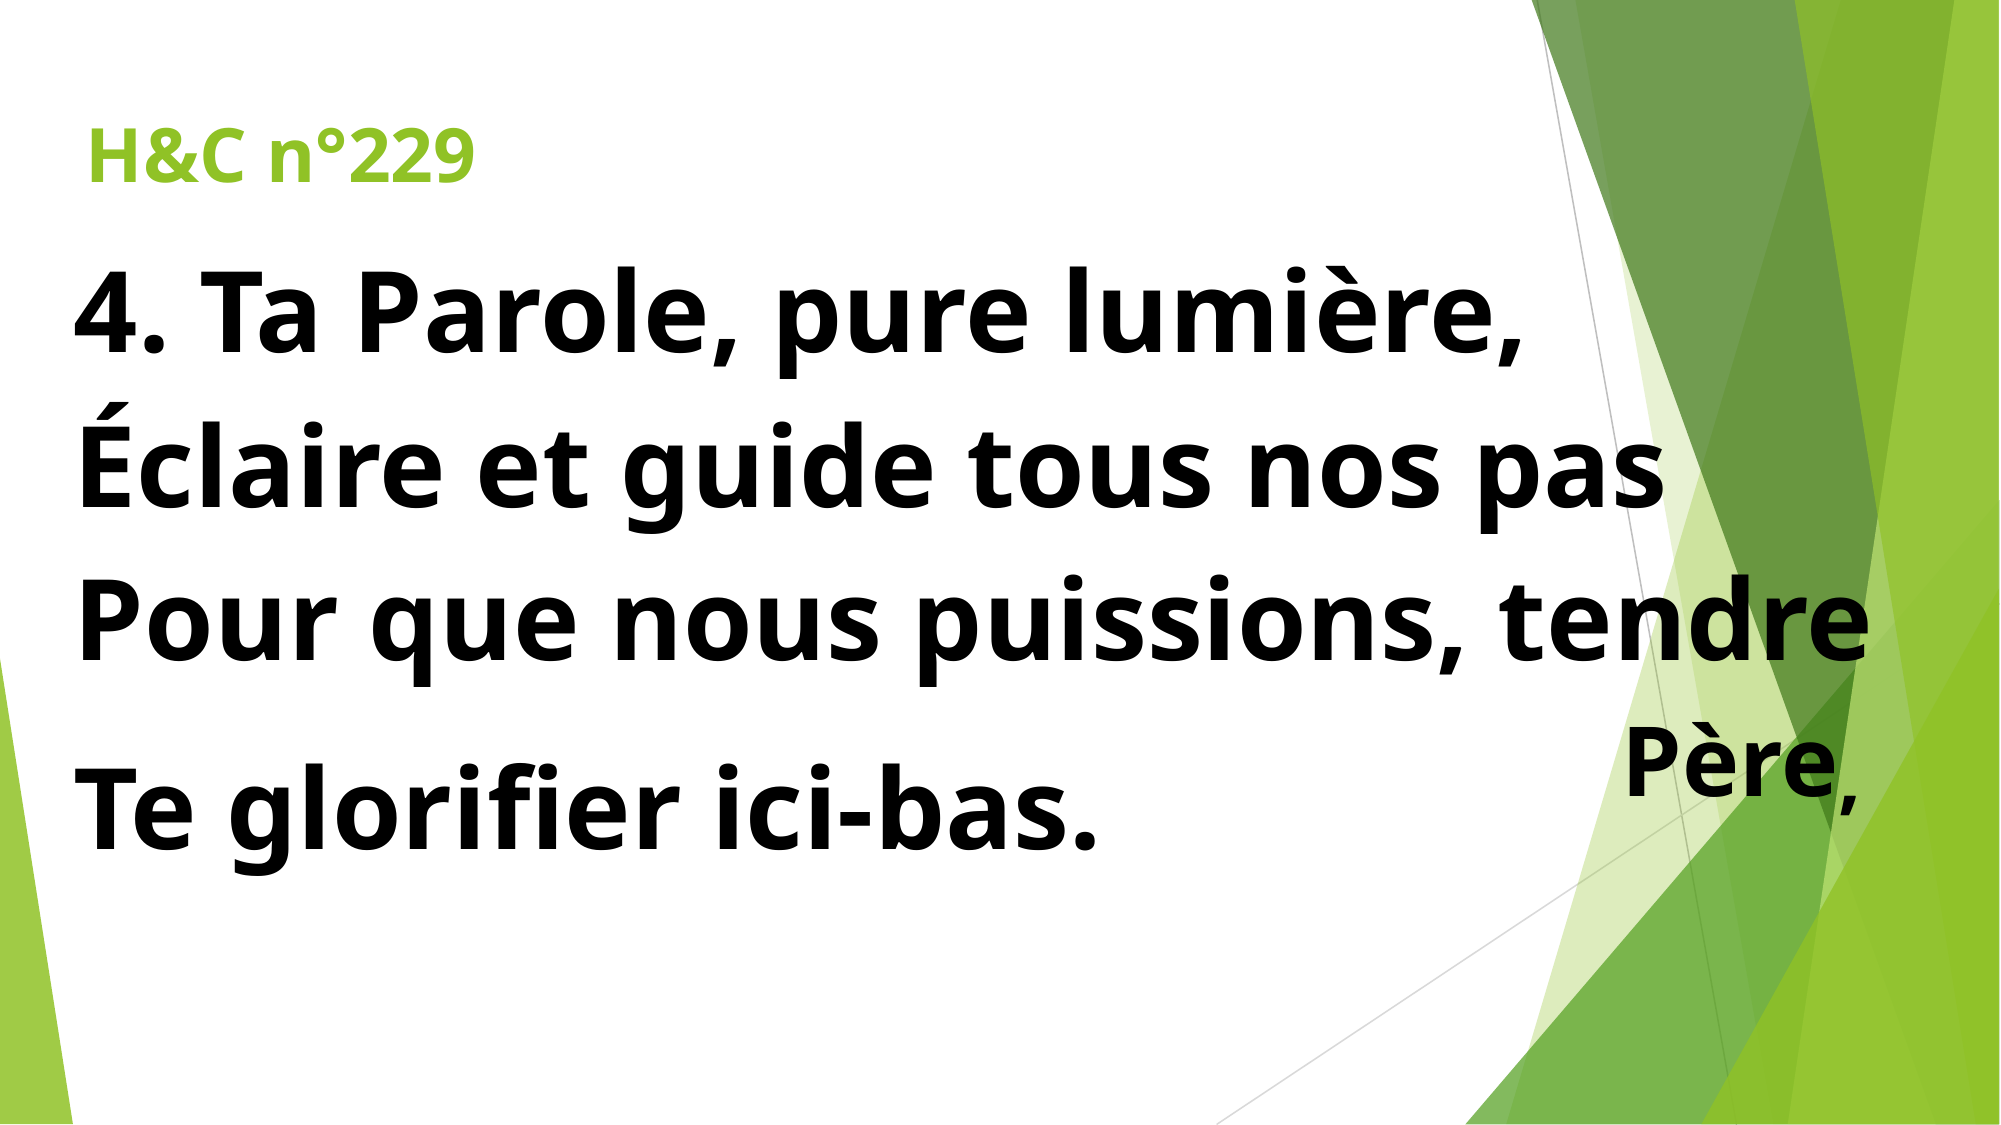

H&C n°229
4. Ta Parole, pure lumière,
Éclaire et guide tous nos pas
Pour que nous puissions, tendre
Te glorifier ici-bas.									Père,